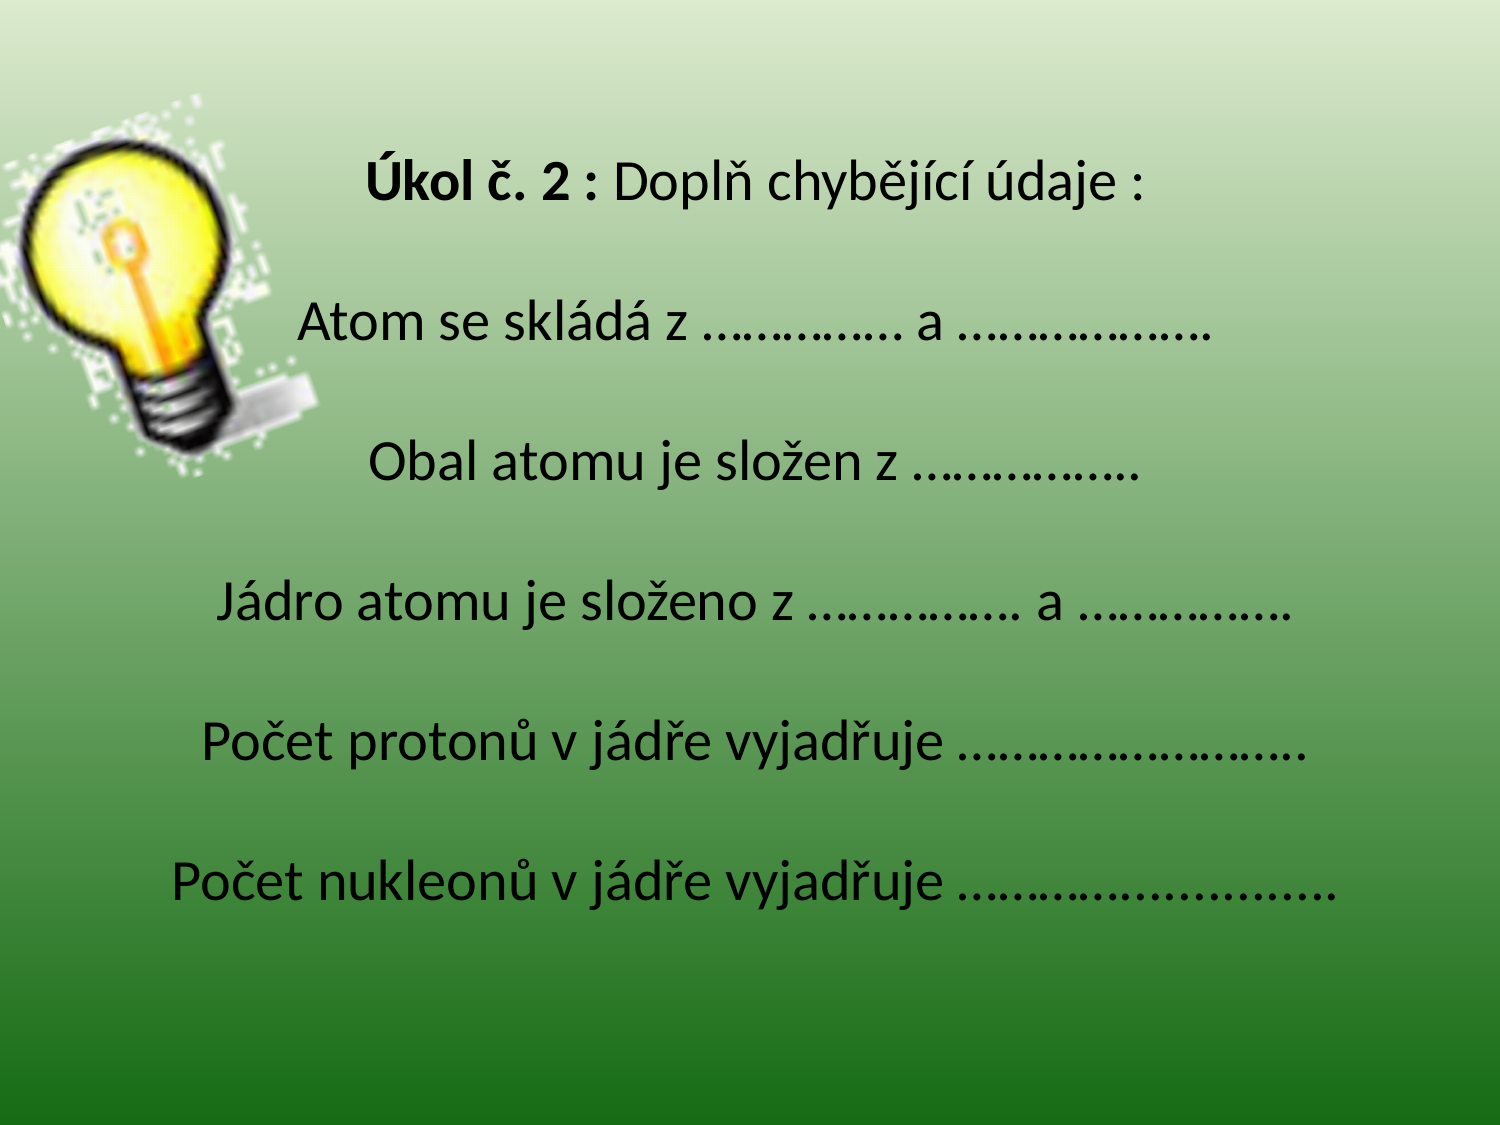

# Úkol č. 2 : Doplň chybějící údaje : Atom se skládá z …………… a ………………. Obal atomu je složen z …………….. Jádro atomu je složeno z ……………. a ……………. Počet protonů v jádře vyjadřuje …………………….. Počet nukleonů v jádře vyjadřuje …………...............